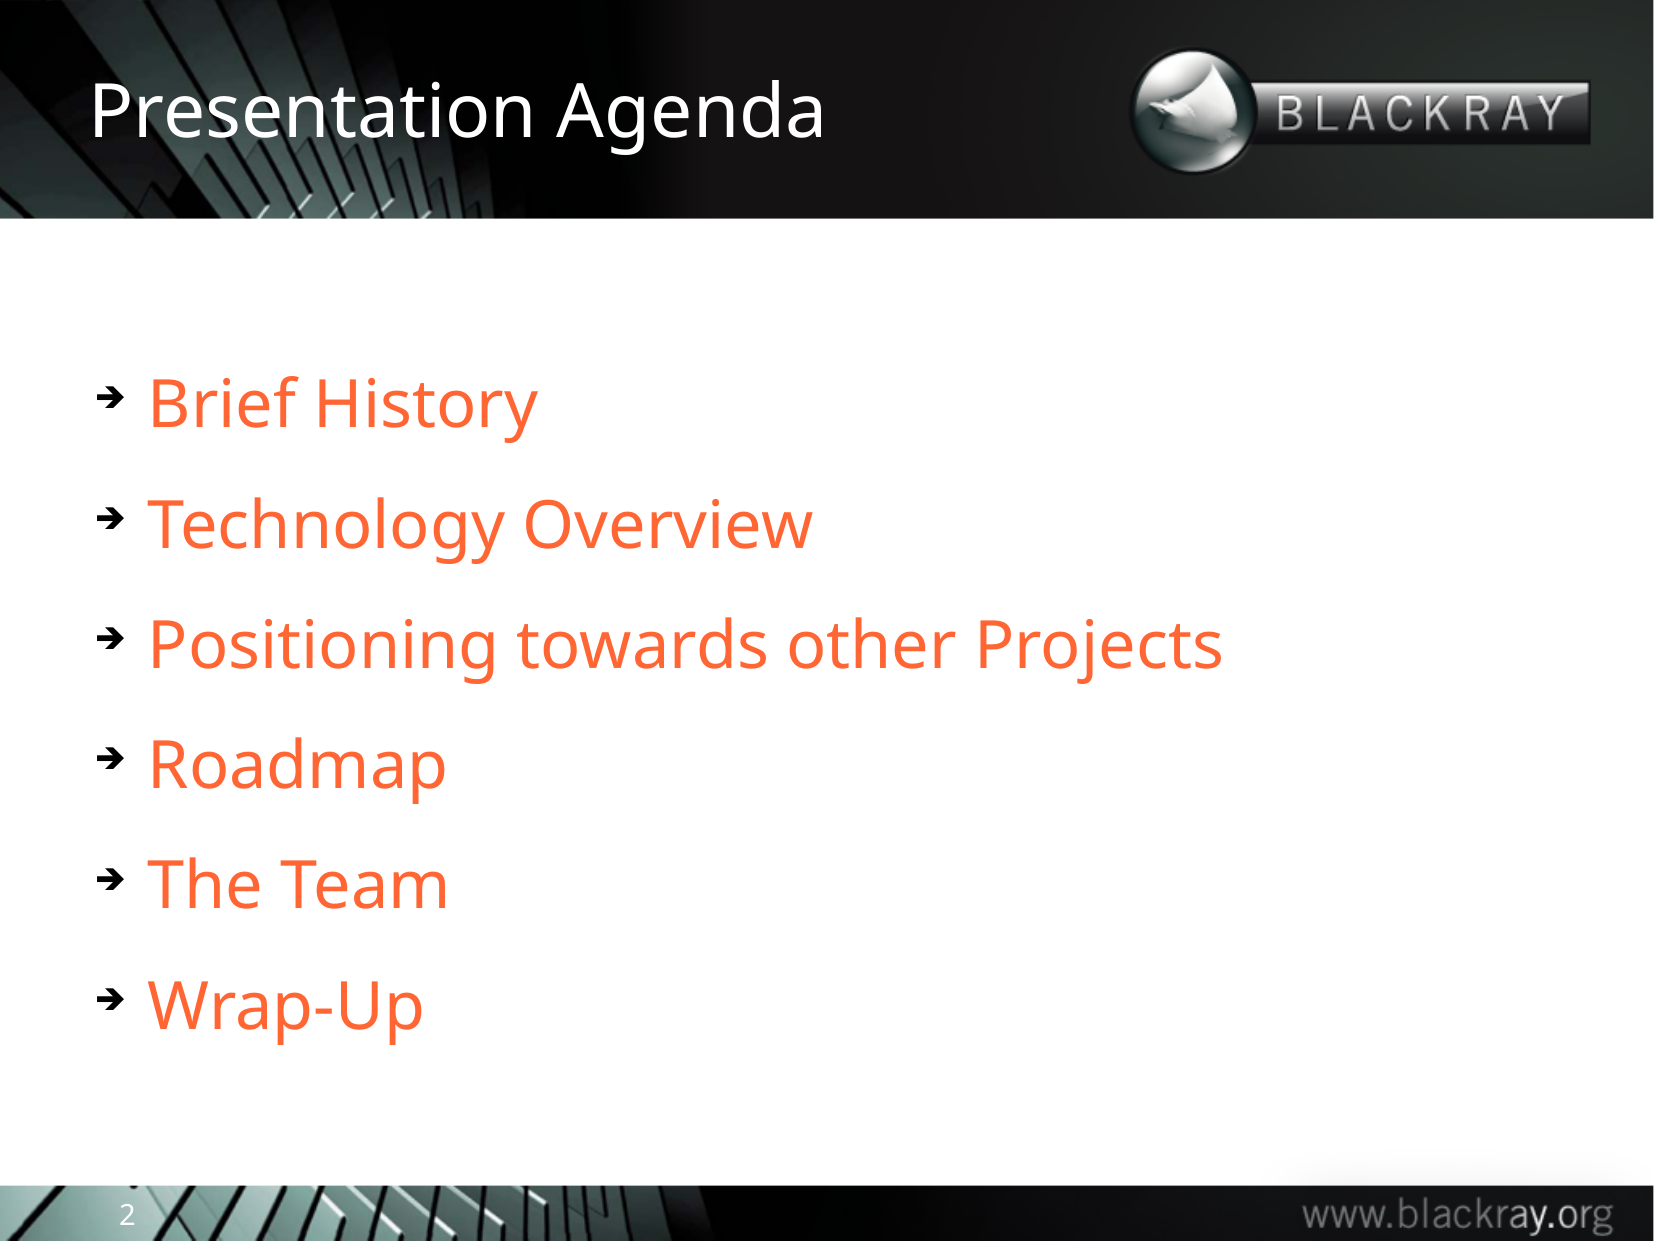

# Presentation Agenda
Brief History
Technology Overview
Positioning towards other Projects
Roadmap
The Team
Wrap-Up